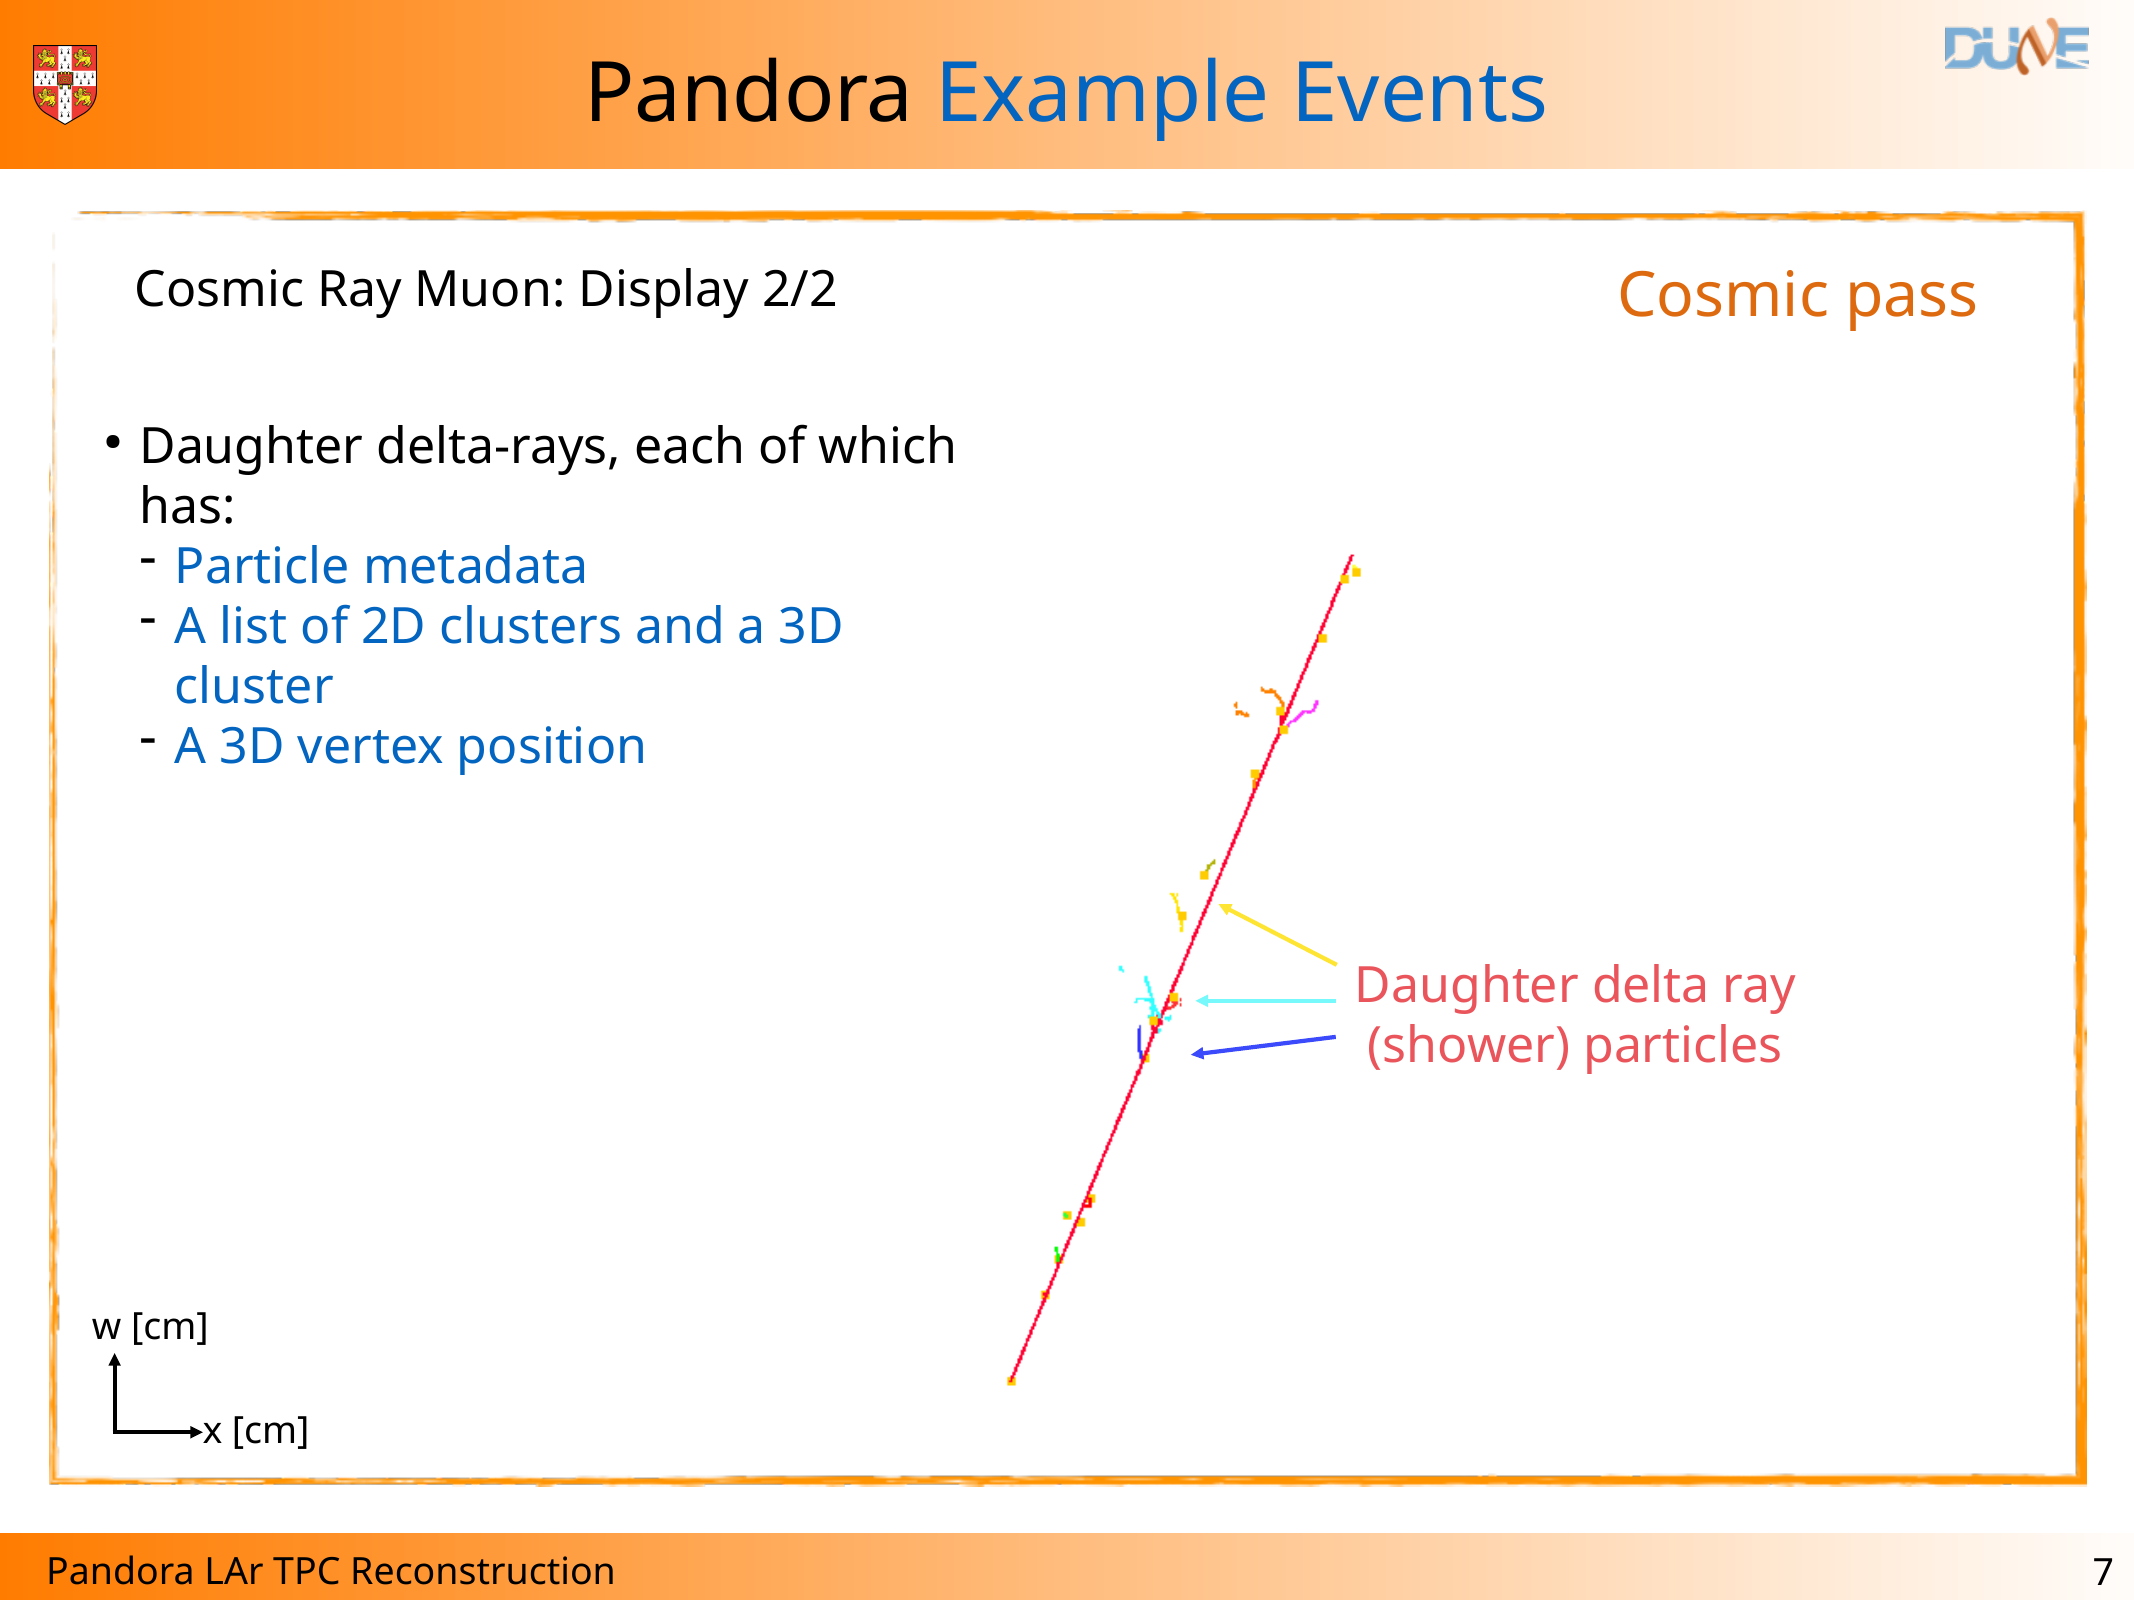

Pandora Example Events
Cosmic pass
Cosmic Ray Muon: Display 2/2
Daughter delta-rays, each of which has:
Particle metadata
A list of 2D clusters and a 3D cluster
A 3D vertex position
Daughter delta ray (shower) particles
w [cm]
x [cm]